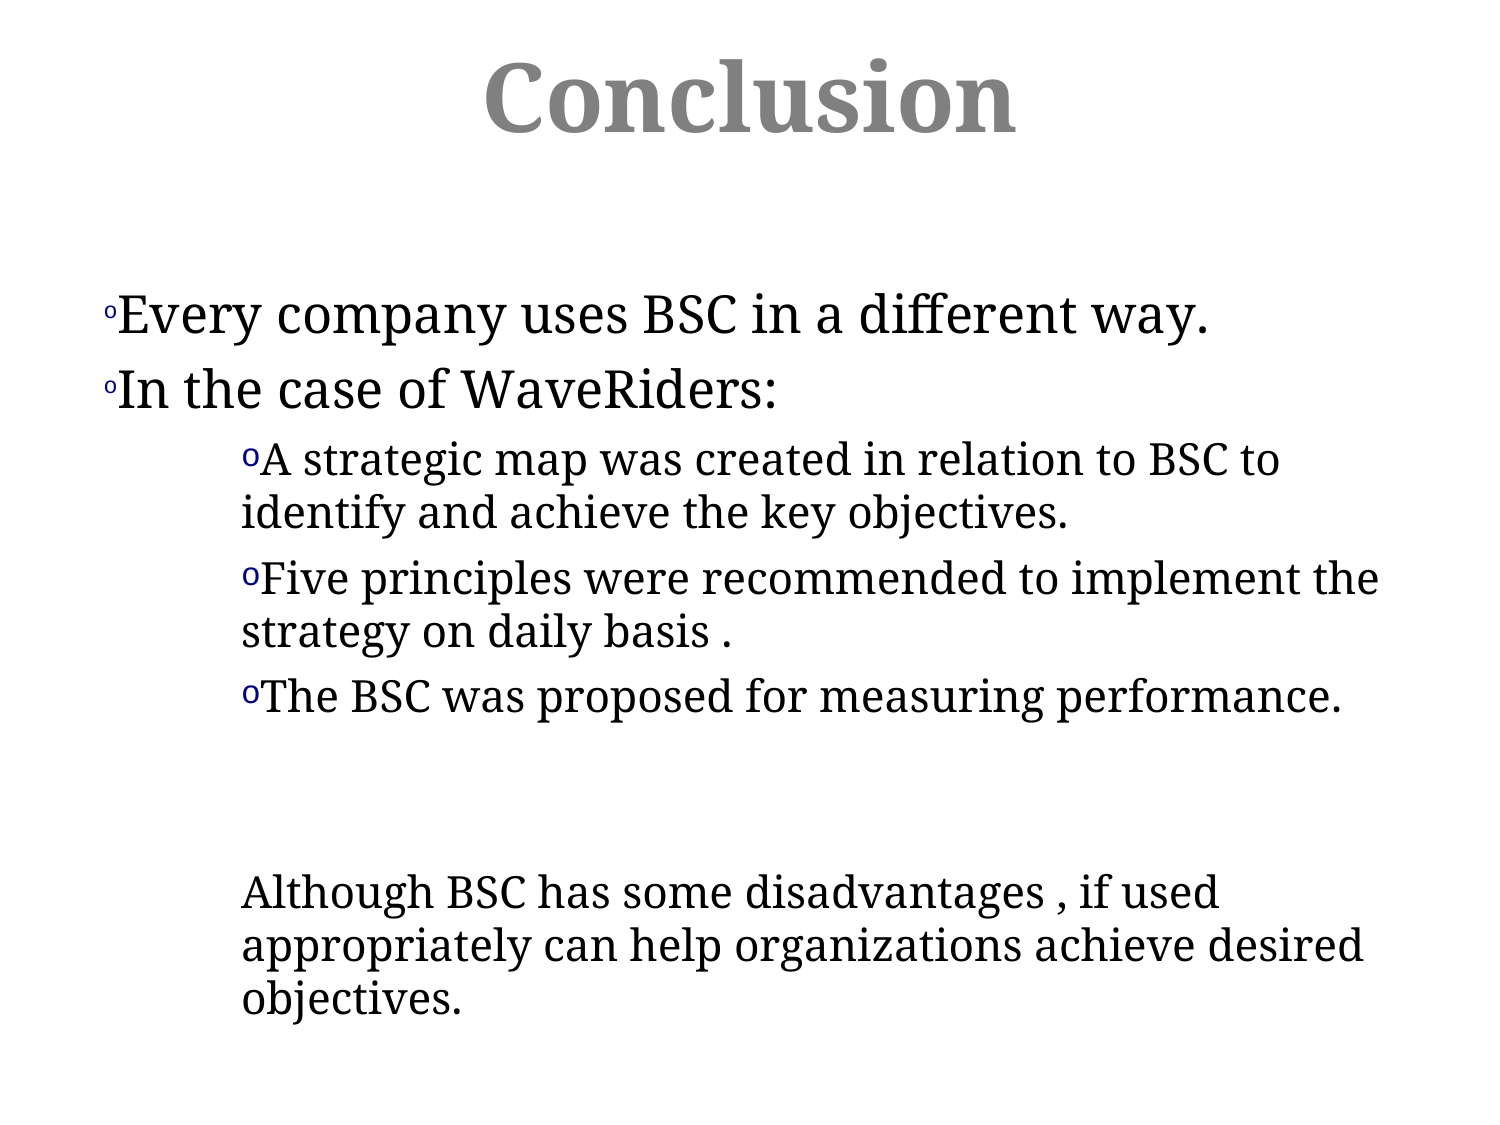

# Conclusion
Every company uses BSC in a different way.
In the case of WaveRiders:
A strategic map was created in relation to BSC to identify and achieve the key objectives.
Five principles were recommended to implement the strategy on daily basis .
The BSC was proposed for measuring performance.
Although BSC has some disadvantages , if used appropriately can help organizations achieve desired objectives.